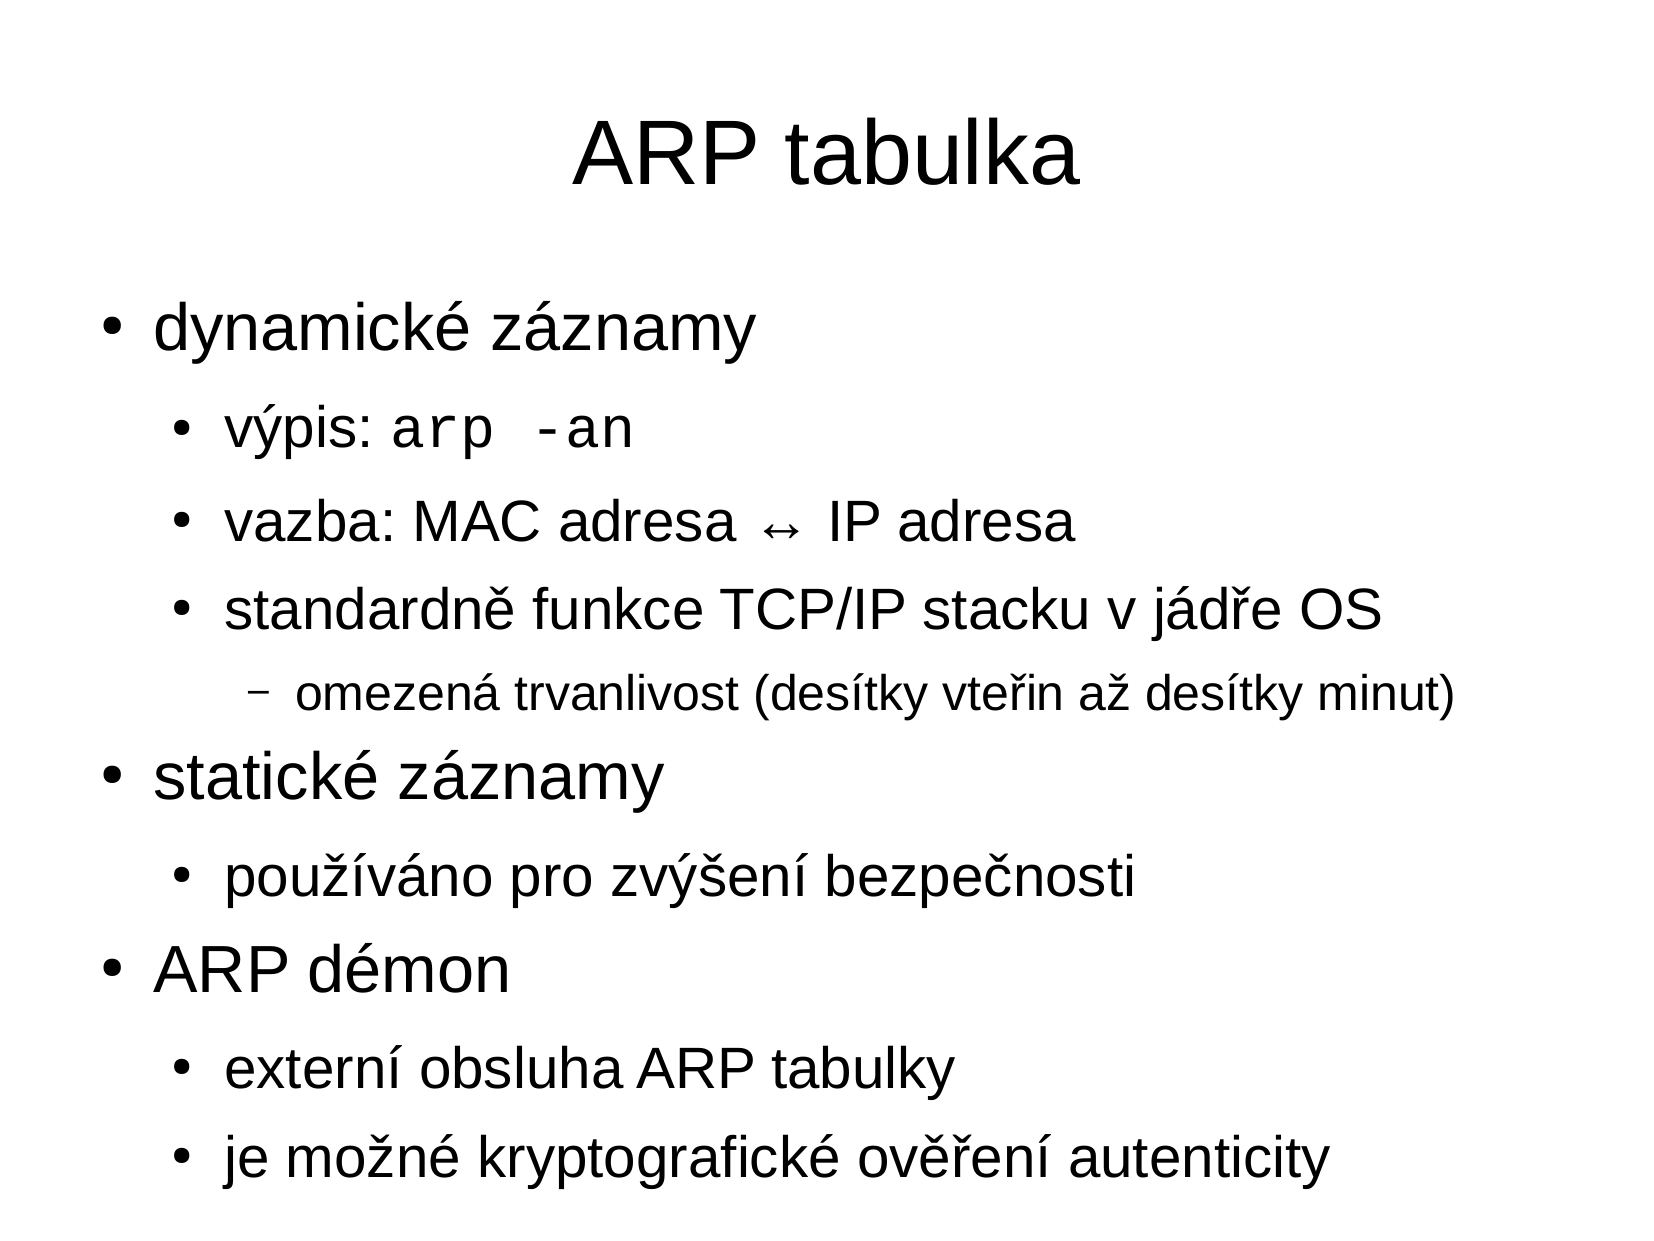

# ARP tabulka
dynamické záznamy
výpis: arp -an
vazba: MAC adresa ↔ IP adresa
standardně funkce TCP/IP stacku v jádře OS
omezená trvanlivost (desítky vteřin až desítky minut)
statické záznamy
používáno pro zvýšení bezpečnosti
ARP démon
externí obsluha ARP tabulky
je možné kryptografické ověření autenticity